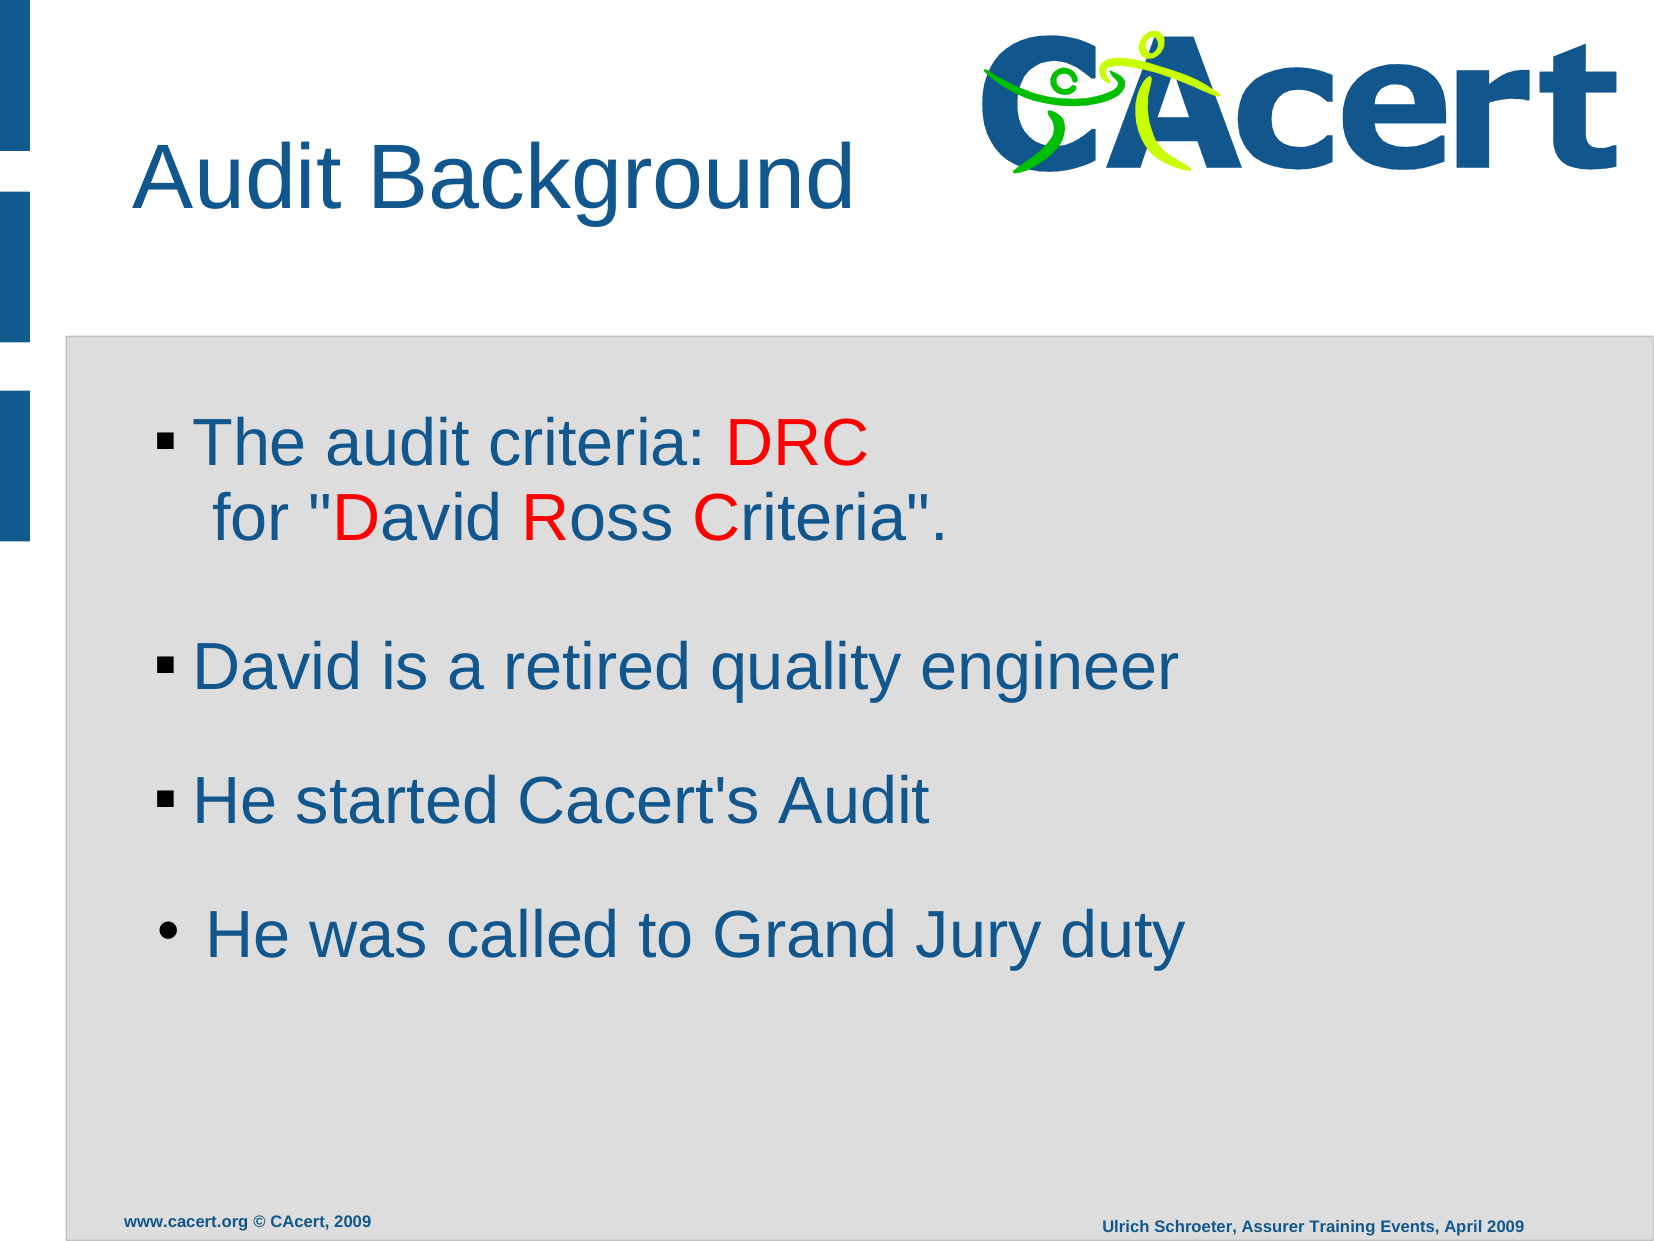

Audit Background
 The audit criteria: DRC
 for "David Ross Criteria".
 David is a retired quality engineer
 He started Cacert's Audit
 He was called to Grand Jury duty